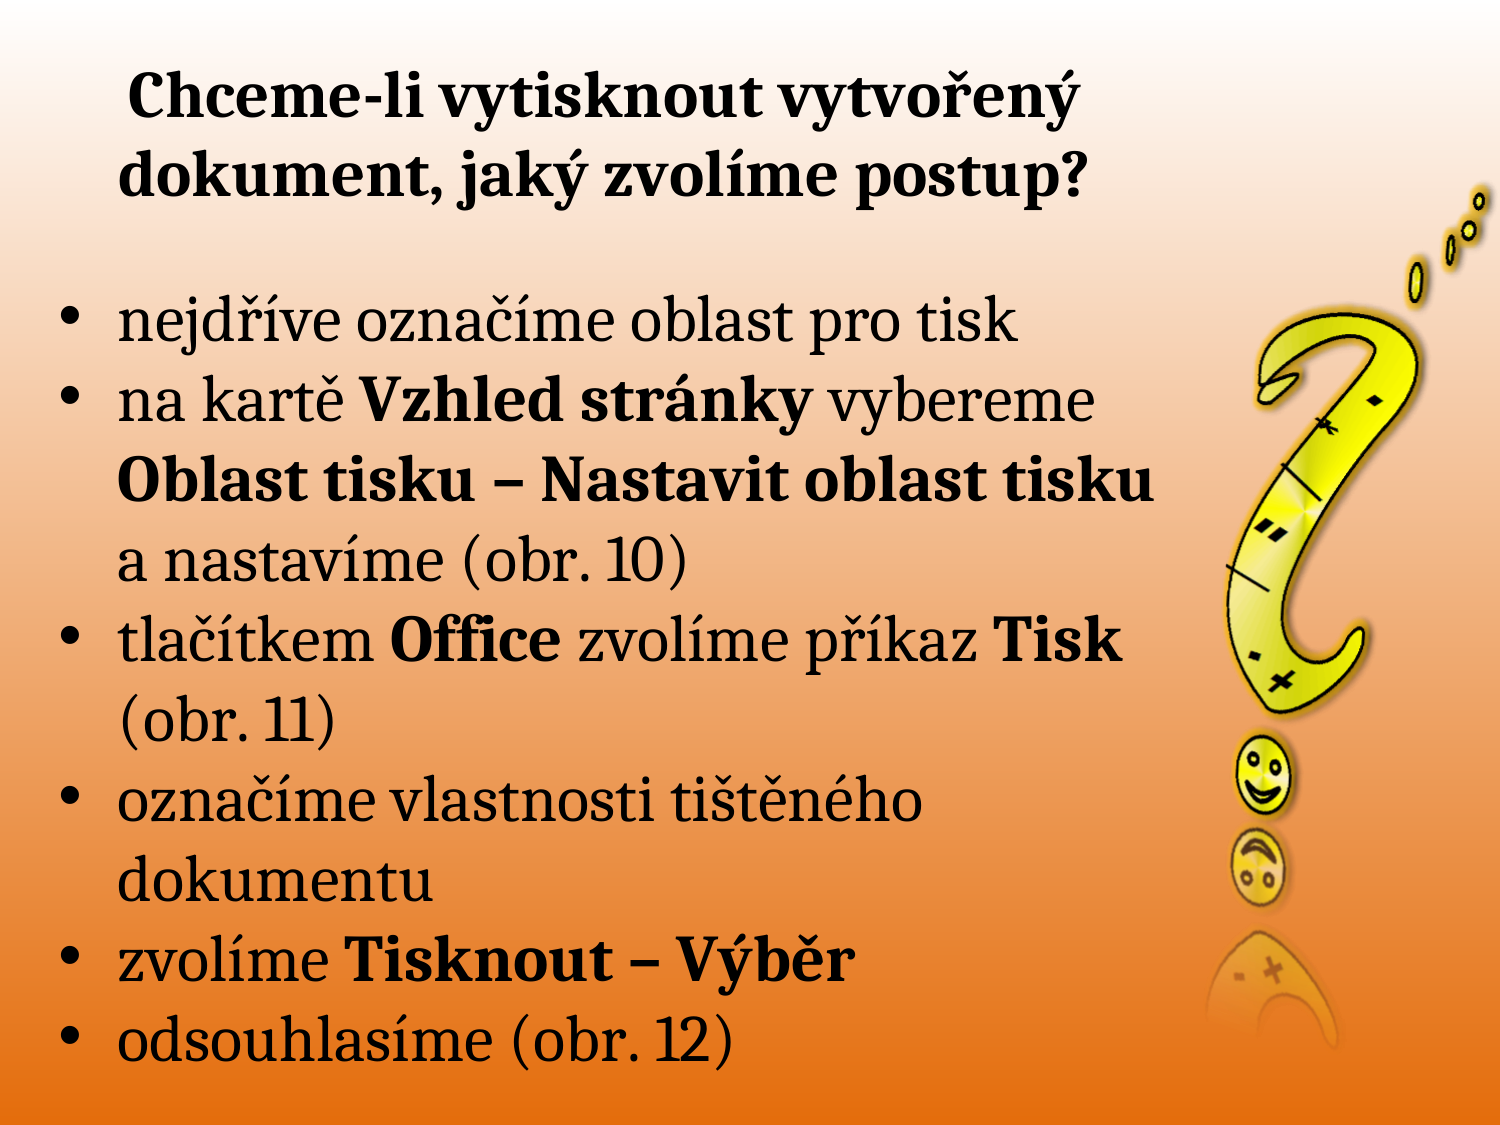

Chceme-li vytisknout vytvořený dokument, jaký zvolíme postup?
nejdříve označíme oblast pro tisk
na kartě Vzhled stránky vybereme Oblast tisku – Nastavit oblast tisku
	a nastavíme (obr. 10)
tlačítkem Office zvolíme příkaz Tisk (obr. 11)
označíme vlastnosti tištěného dokumentu
zvolíme Tisknout – Výběr
odsouhlasíme (obr. 12)